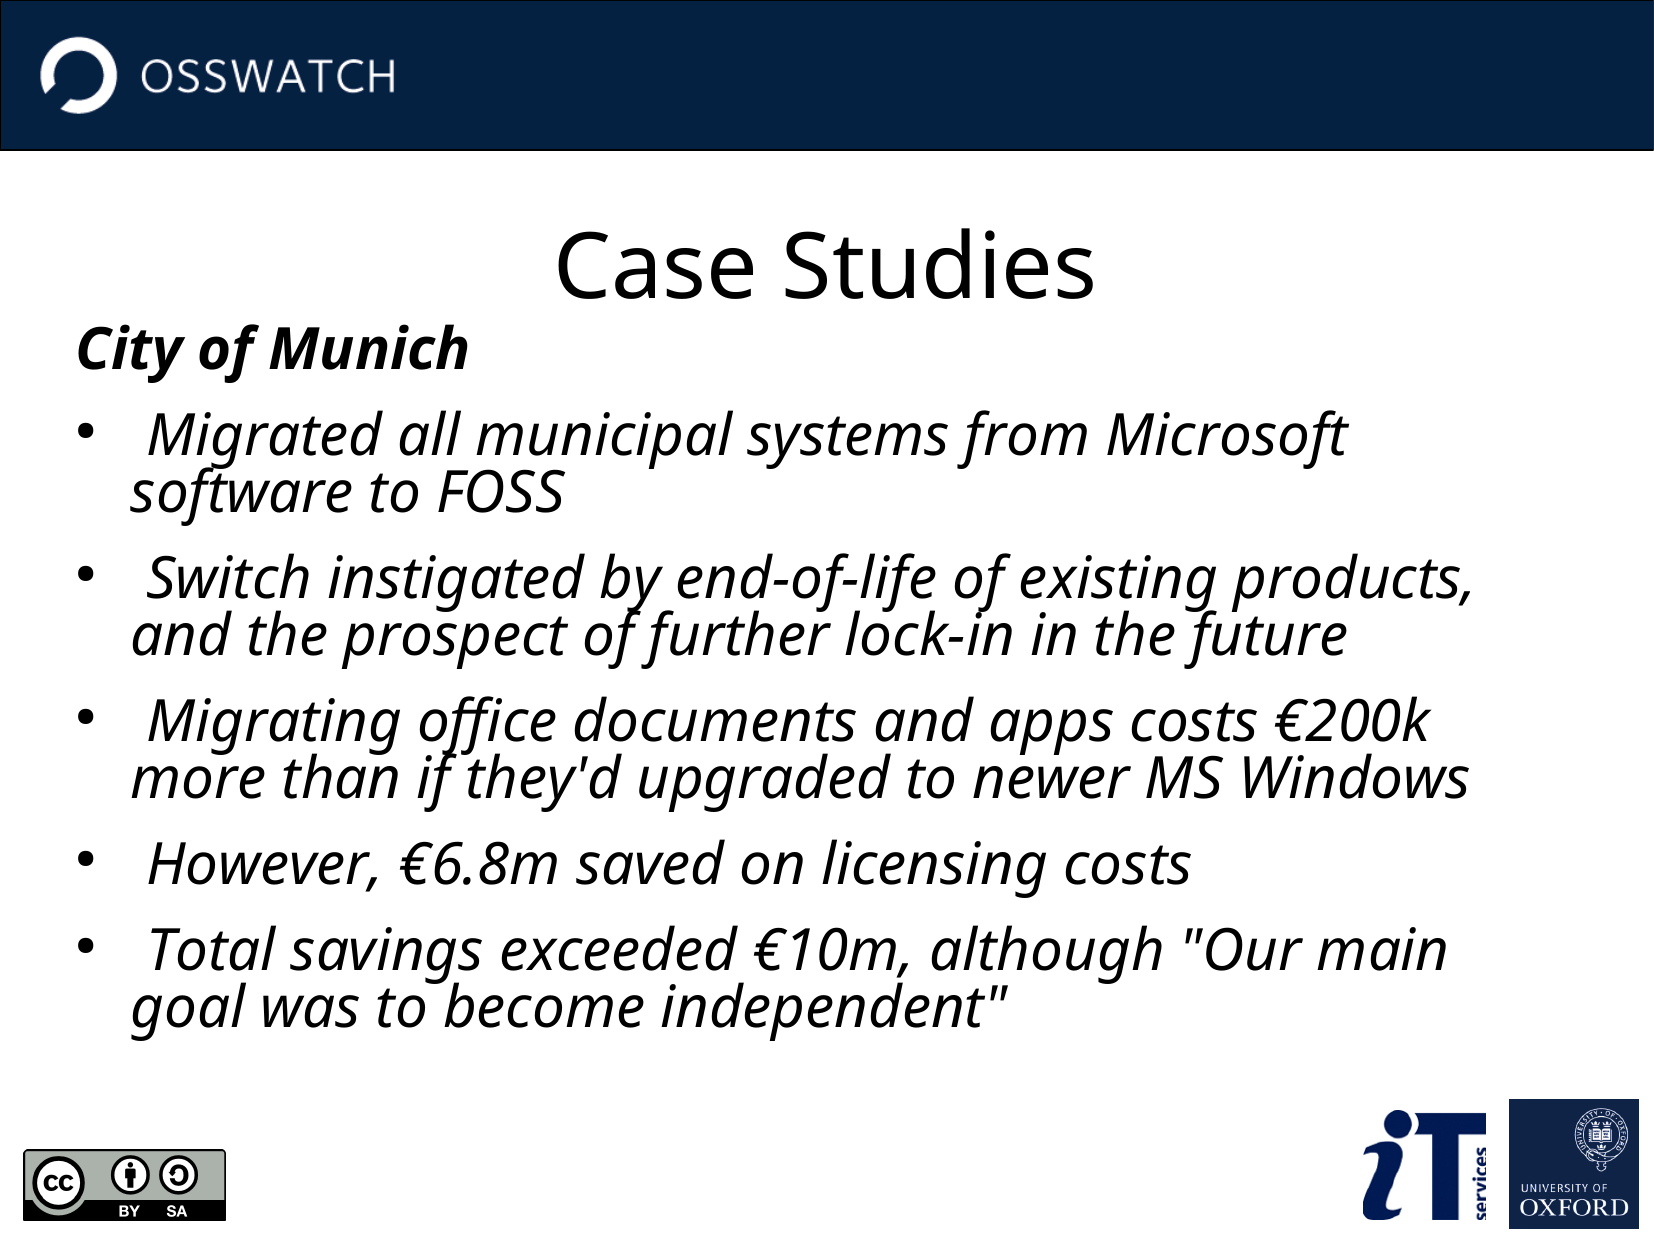

Case Studies
# City of Munich
 Migrated all municipal systems from Microsoft software to FOSS
 Switch instigated by end-of-life of existing products, and the prospect of further lock-in in the future
 Migrating office documents and apps costs €200k more than if they'd upgraded to newer MS Windows
 However, €6.8m saved on licensing costs
 Total savings exceeded €10m, although "Our main goal was to become independent"